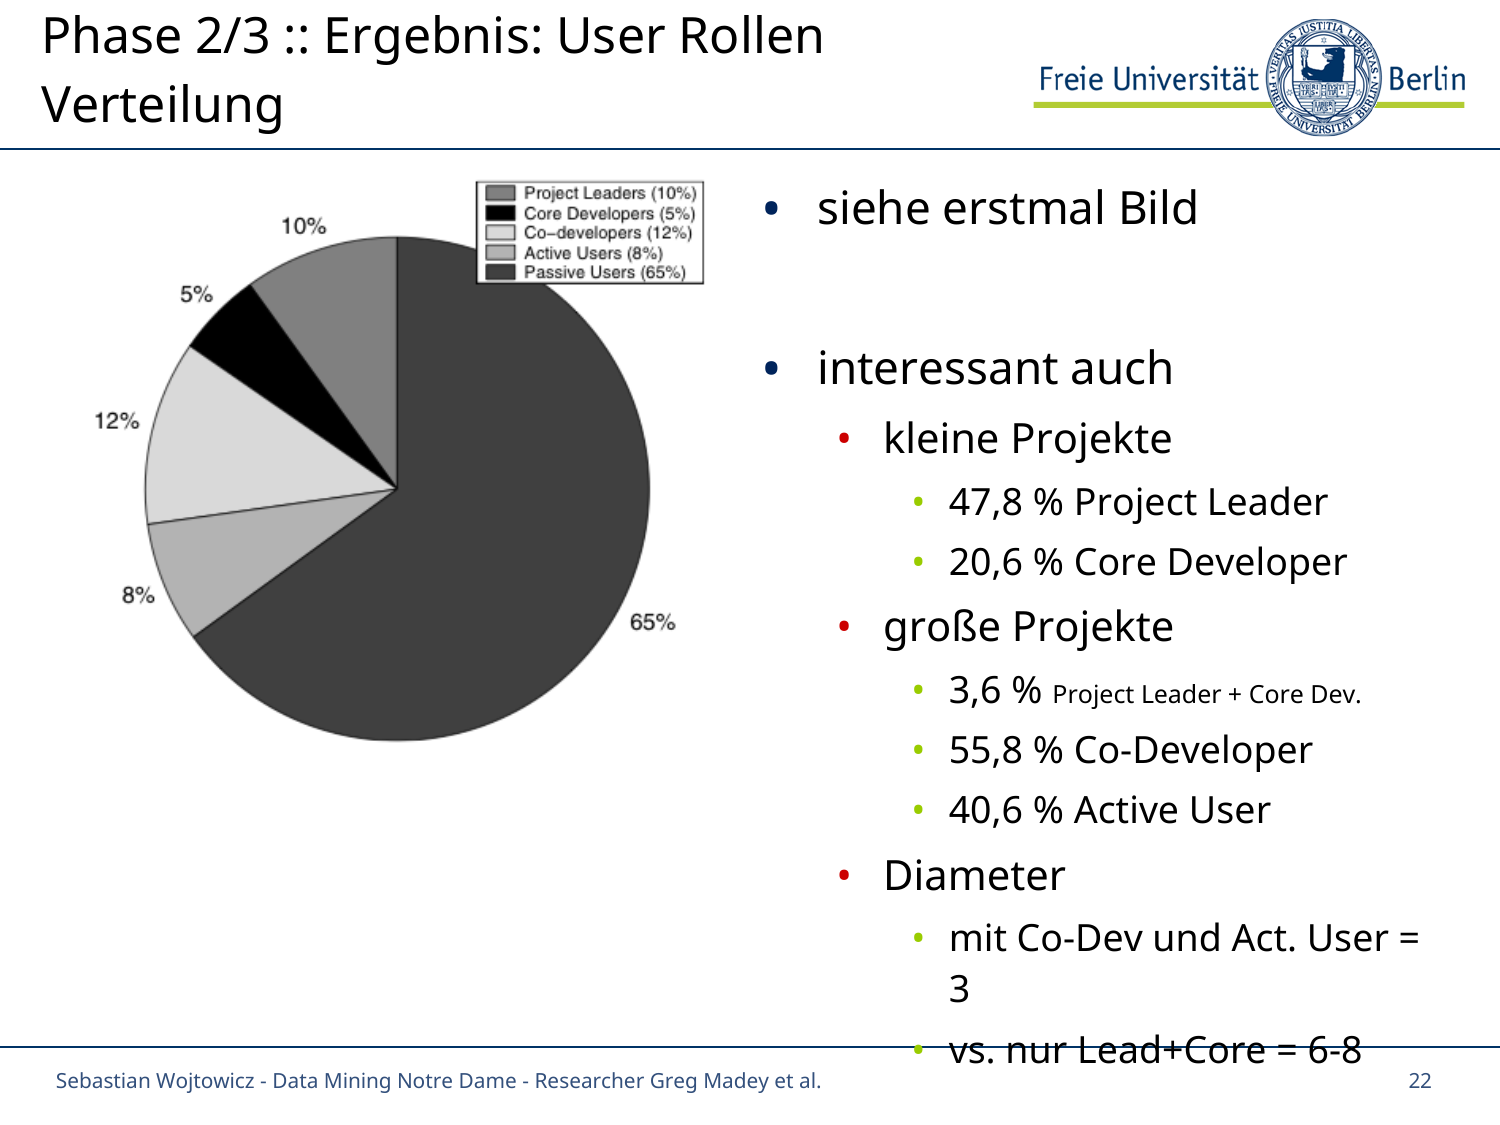

# Phase 2/3 :: Ergebnis: User Rollen Verteilung
siehe erstmal Bild
interessant auch
kleine Projekte
47,8 % Project Leader
20,6 % Core Developer
große Projekte
3,6 % Project Leader + Core Dev.
55,8 % Co-Developer
40,6 % Active User
Diameter
mit Co-Dev und Act. User = 3
vs. nur Lead+Core = 6-8
Sebastian Wojtowicz - Data Mining Notre Dame - Researcher Greg Madey et al.
22